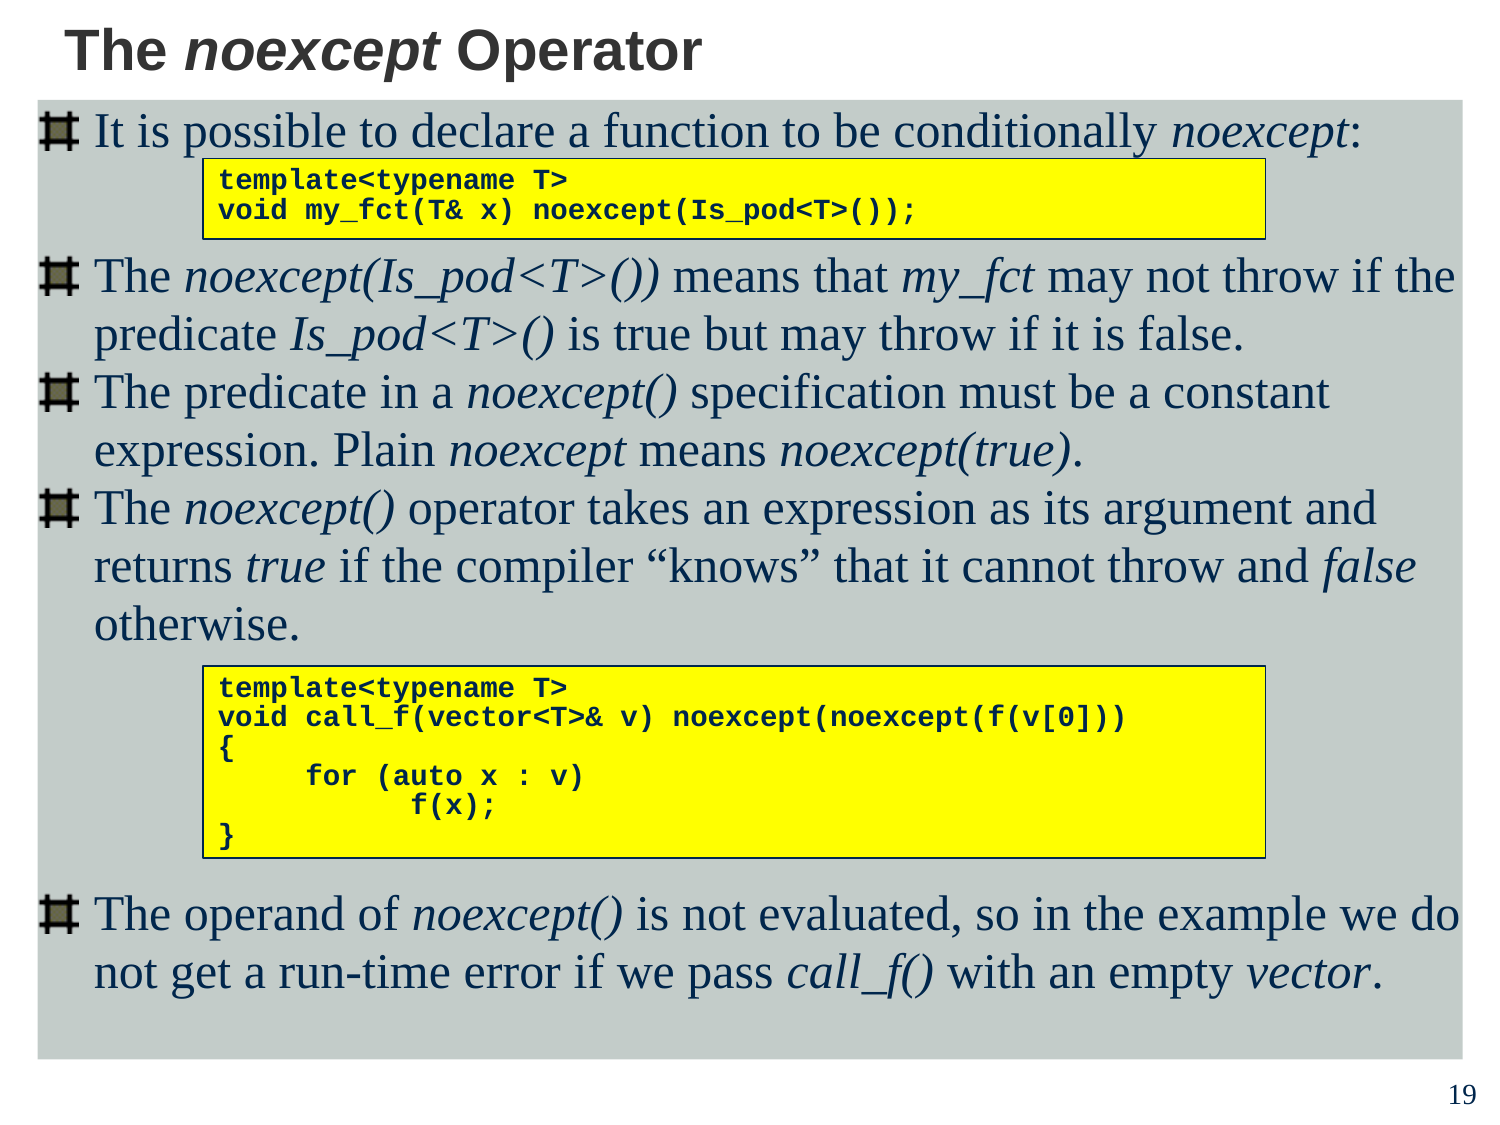

# The noexcept Operator
It is possible to declare a function to be conditionally noexcept:
The noexcept(Is_pod<T>()) means that my_fct may not throw if the predicate Is_pod<T>() is true but may throw if it is false.
The predicate in a noexcept() specification must be a constant expression. Plain noexcept means noexcept(true).
The noexcept() operator takes an expression as its argument and returns true if the compiler “knows” that it cannot throw and false otherwise.
The operand of noexcept() is not evaluated, so in the example we do not get a run-time error if we pass call_f() with an empty vector.
template<typename T>
void my_fct(T& x) noexcept(Is_pod<T>());
template<typename T>
void call_f(vector<T>& v) noexcept(noexcept(f(v[0]))
{
     for (auto x : v)
           f(x);
}